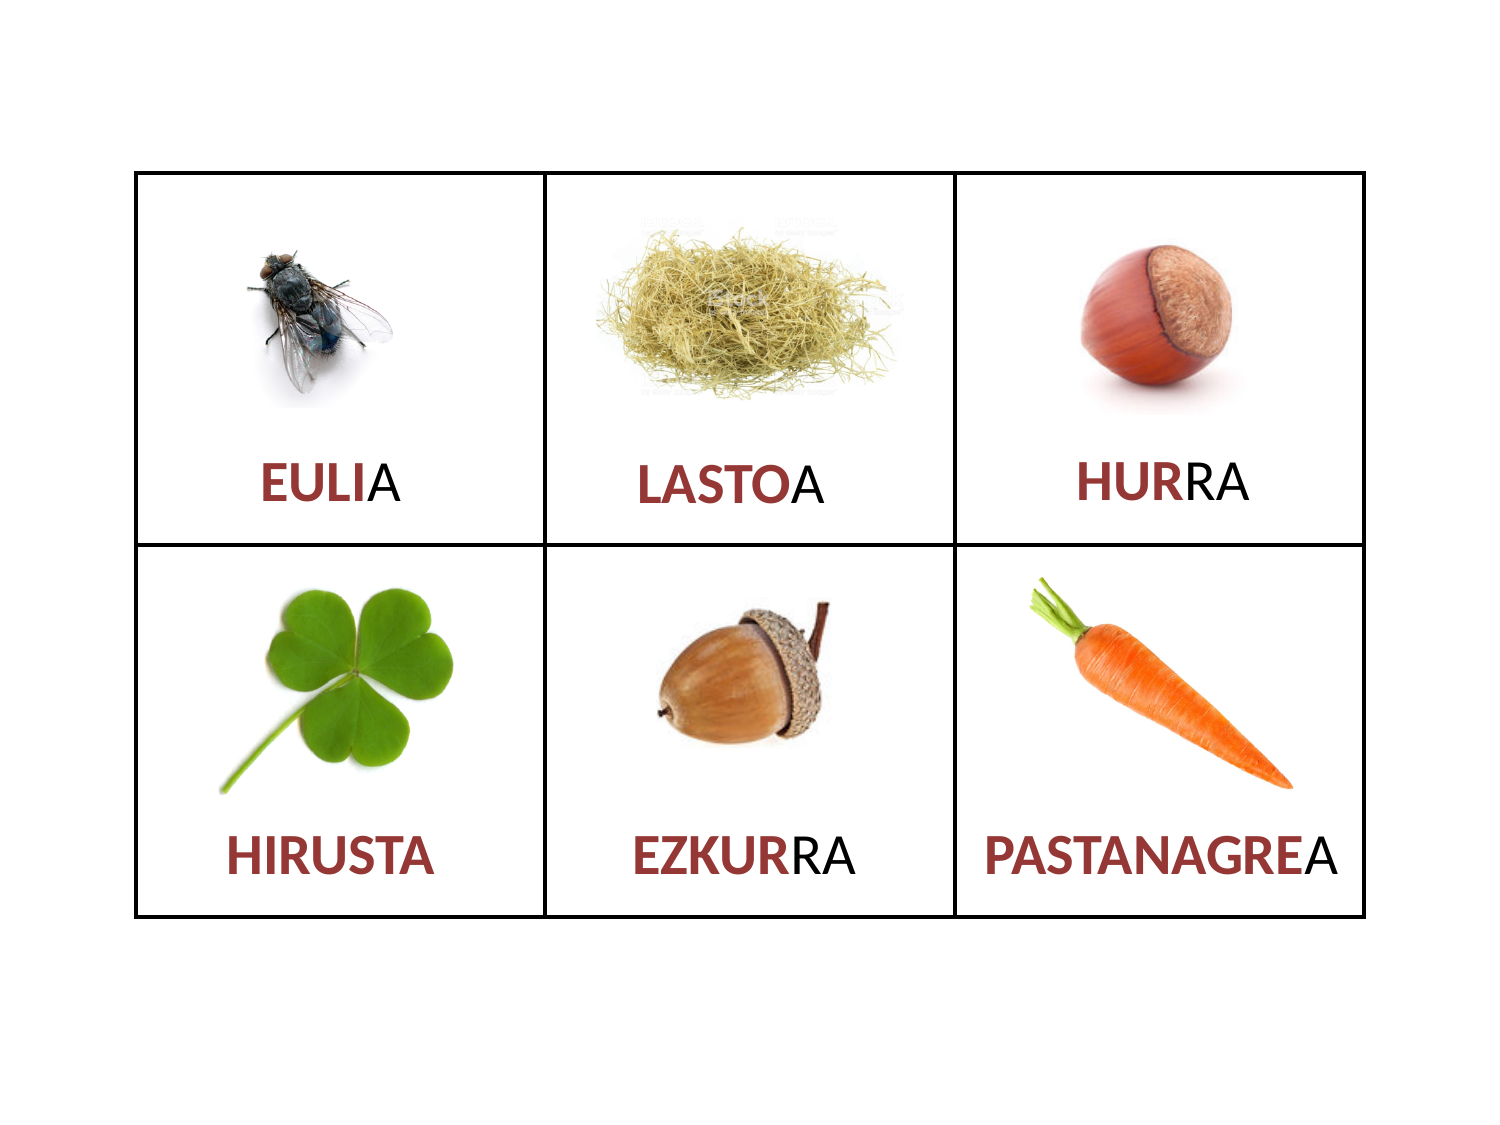

| | | |
| --- | --- | --- |
| | | |
HURRA
EULIA
LASTOA
HIRUSTA
EZKURRA
PASTANAGREA